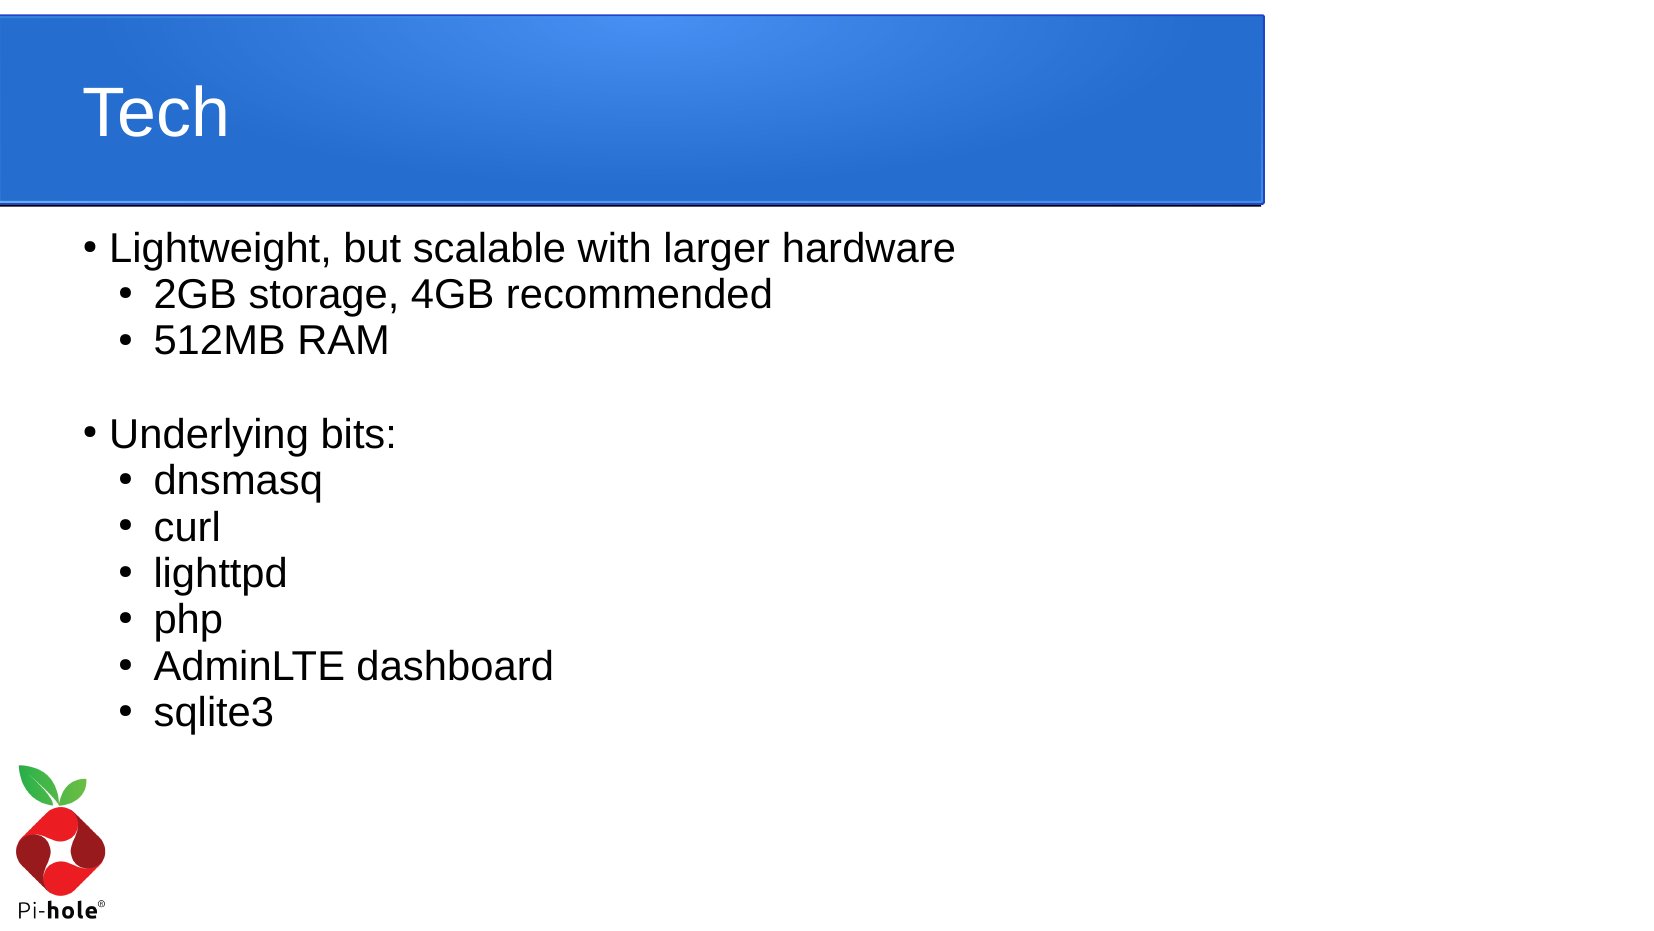

# Tech
 Lightweight, but scalable with larger hardware
2GB storage, 4GB recommended
512MB RAM
 Underlying bits:
dnsmasq
curl
lighttpd
php
AdminLTE dashboard
sqlite3